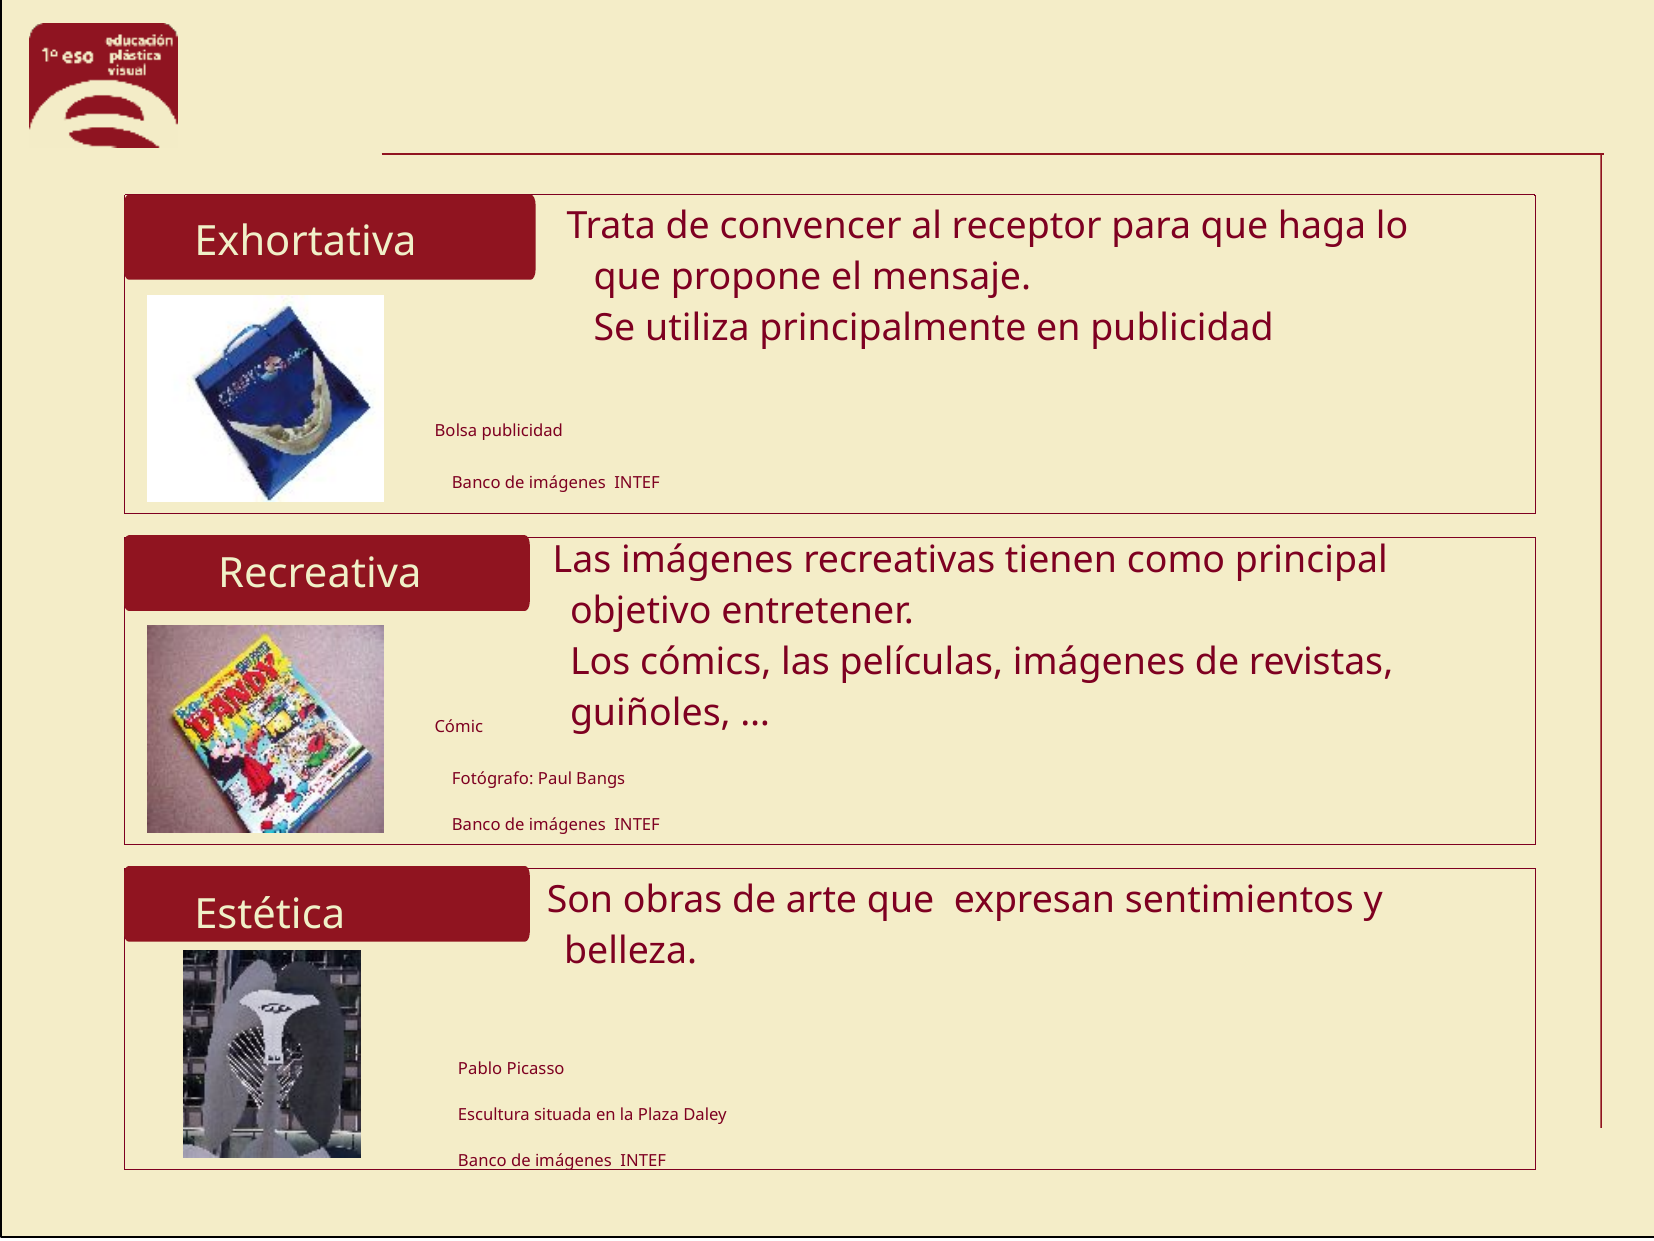

# Exhortativa
 Trata de convencer al receptor para que haga lo
que propone el mensaje.
Se utiliza principalmente en publicidad
 Bolsa publicidad
Banco de imágenes INTEF
Recreativa
 Las imágenes recreativas tienen como principal objetivo entretener.
Los cómics, las películas, imágenes de revistas, guiñoles, …
 Cómic
Fotógrafo: Paul Bangs
Banco de imágenes INTEF
Estética
 Son obras de arte que expresan sentimientos y belleza.
Pablo Picasso
Escultura situada en la Plaza Daley
Banco de imágenes INTEF